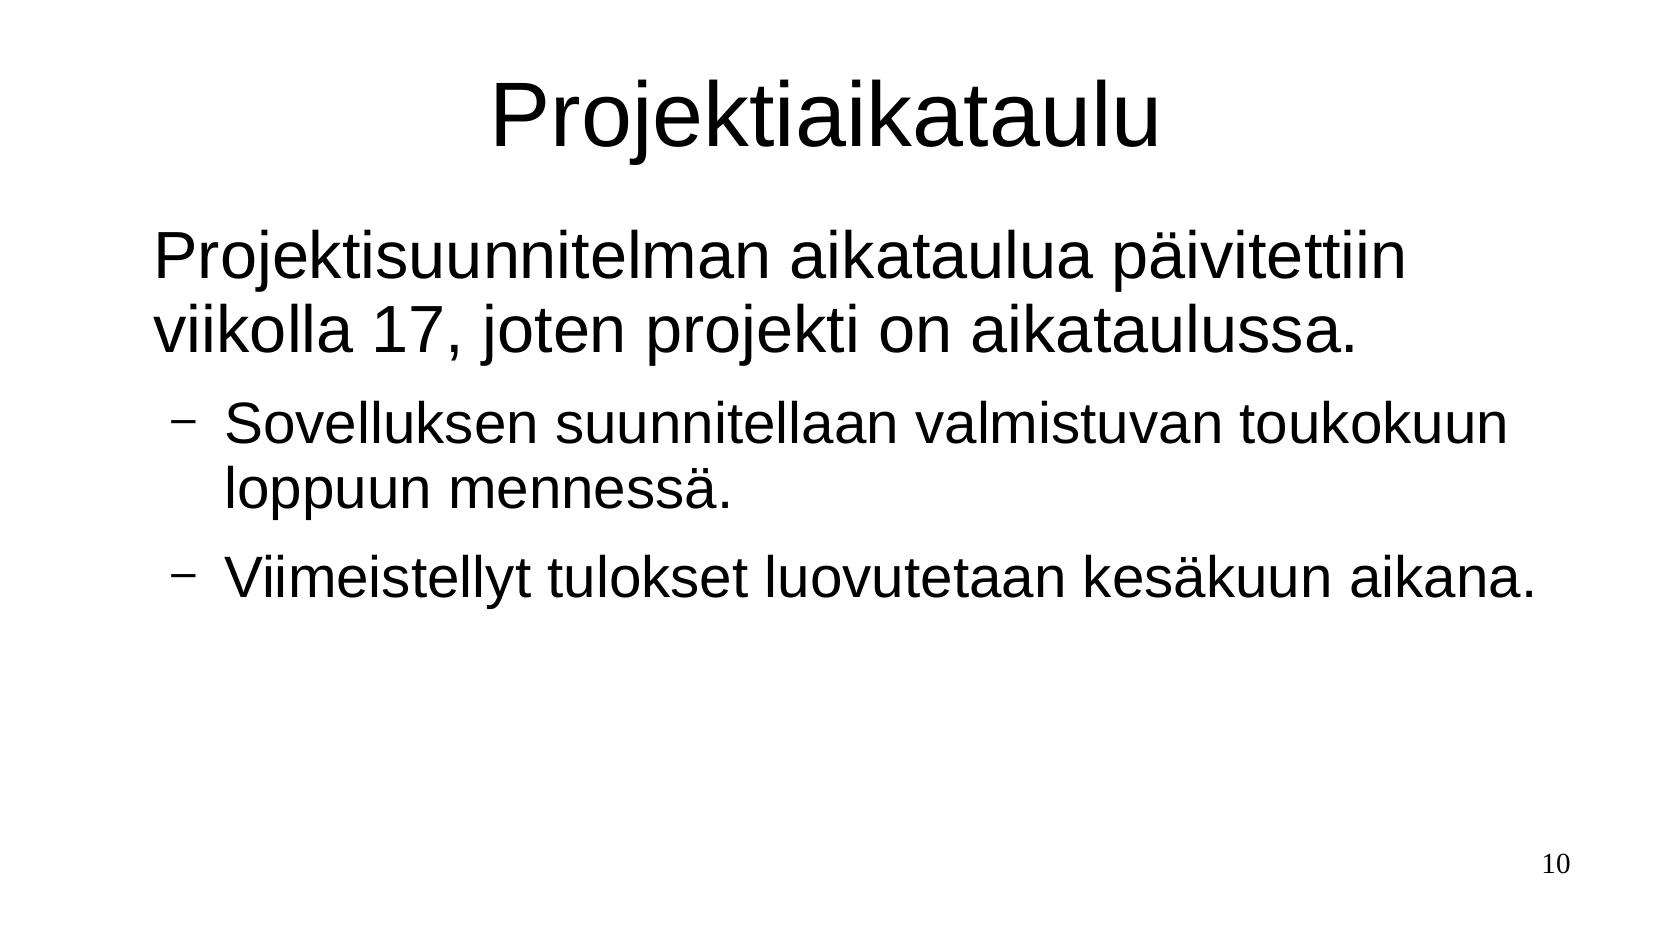

# Projektiaikataulu
Projektisuunnitelman aikataulua päivitettiin viikolla 17, joten projekti on aikataulussa.
Sovelluksen suunnitellaan valmistuvan toukokuun loppuun mennessä.
Viimeistellyt tulokset luovutetaan kesäkuun aikana.
10